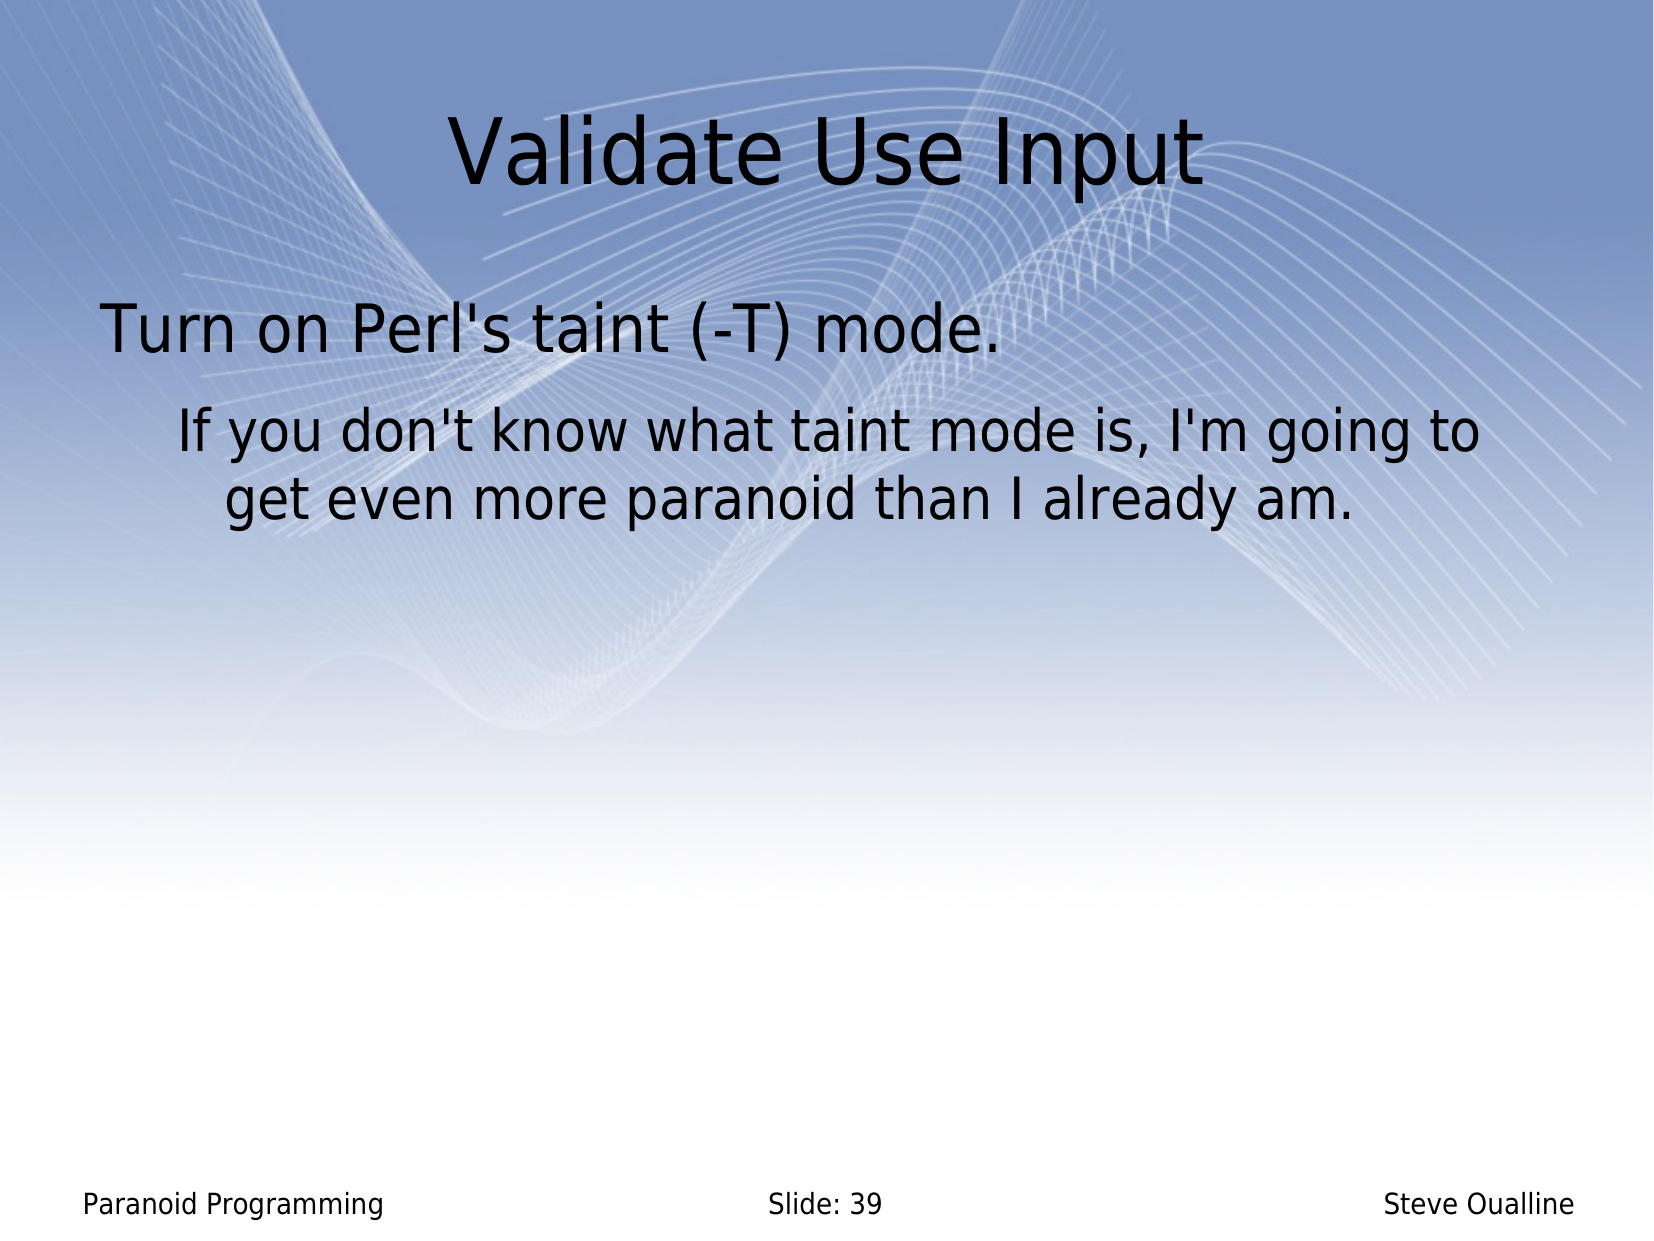

# Validate Use Input
Turn on Perl's taint (-T) mode.
If you don't know what taint mode is, I'm going to get even more paranoid than I already am.
Paranoid Programming
Steve Oualline
39